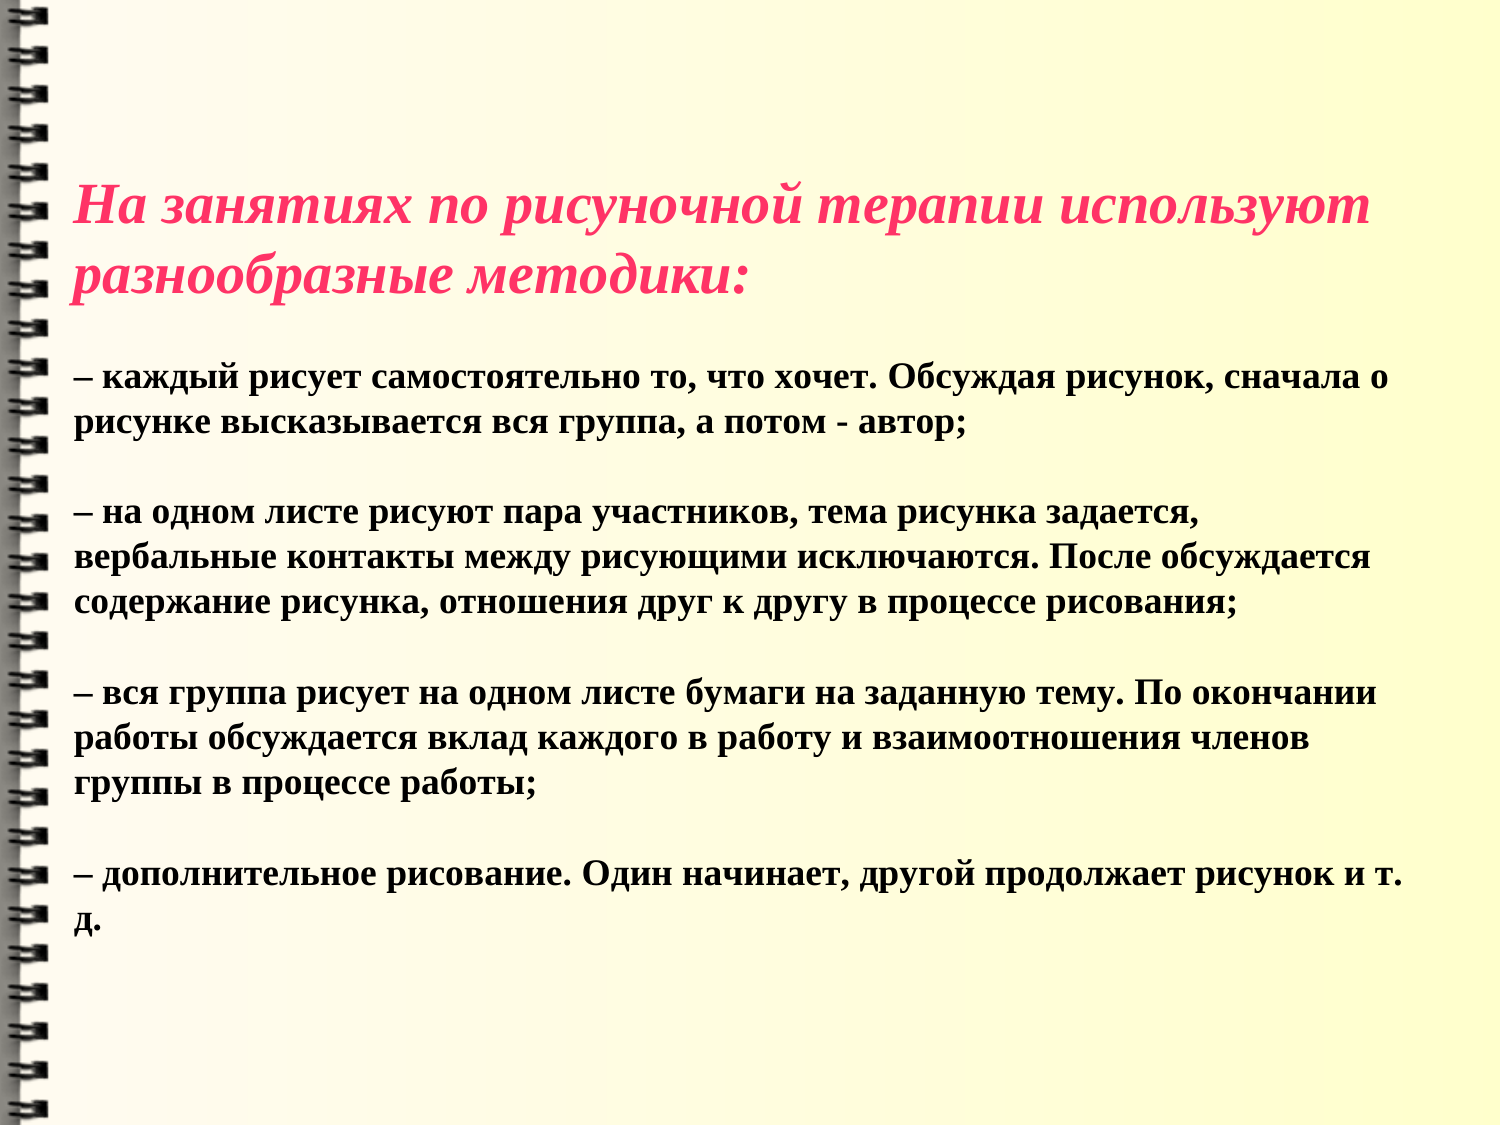

На занятиях по рисуночной терапии используют разнообразные методики:
– каждый рисует самостоятельно то, что хочет. Обсуждая рисунок, сначала о рисунке высказывается вся группа, а потом - автор;
– на одном листе рисуют пара участников, тема рисунка задается, вербальные контакты между рисующими исключаются. После обсуждается содержание рисунка, отношения друг к другу в процессе рисования;
– вся группа рисует на одном листе бумаги на заданную тему. По окончании работы обсуждается вклад каждого в работу и взаимоотношения членов группы в процессе работы;
– дополнительное рисование. Один начинает, другой продолжает рисунок и т. д.